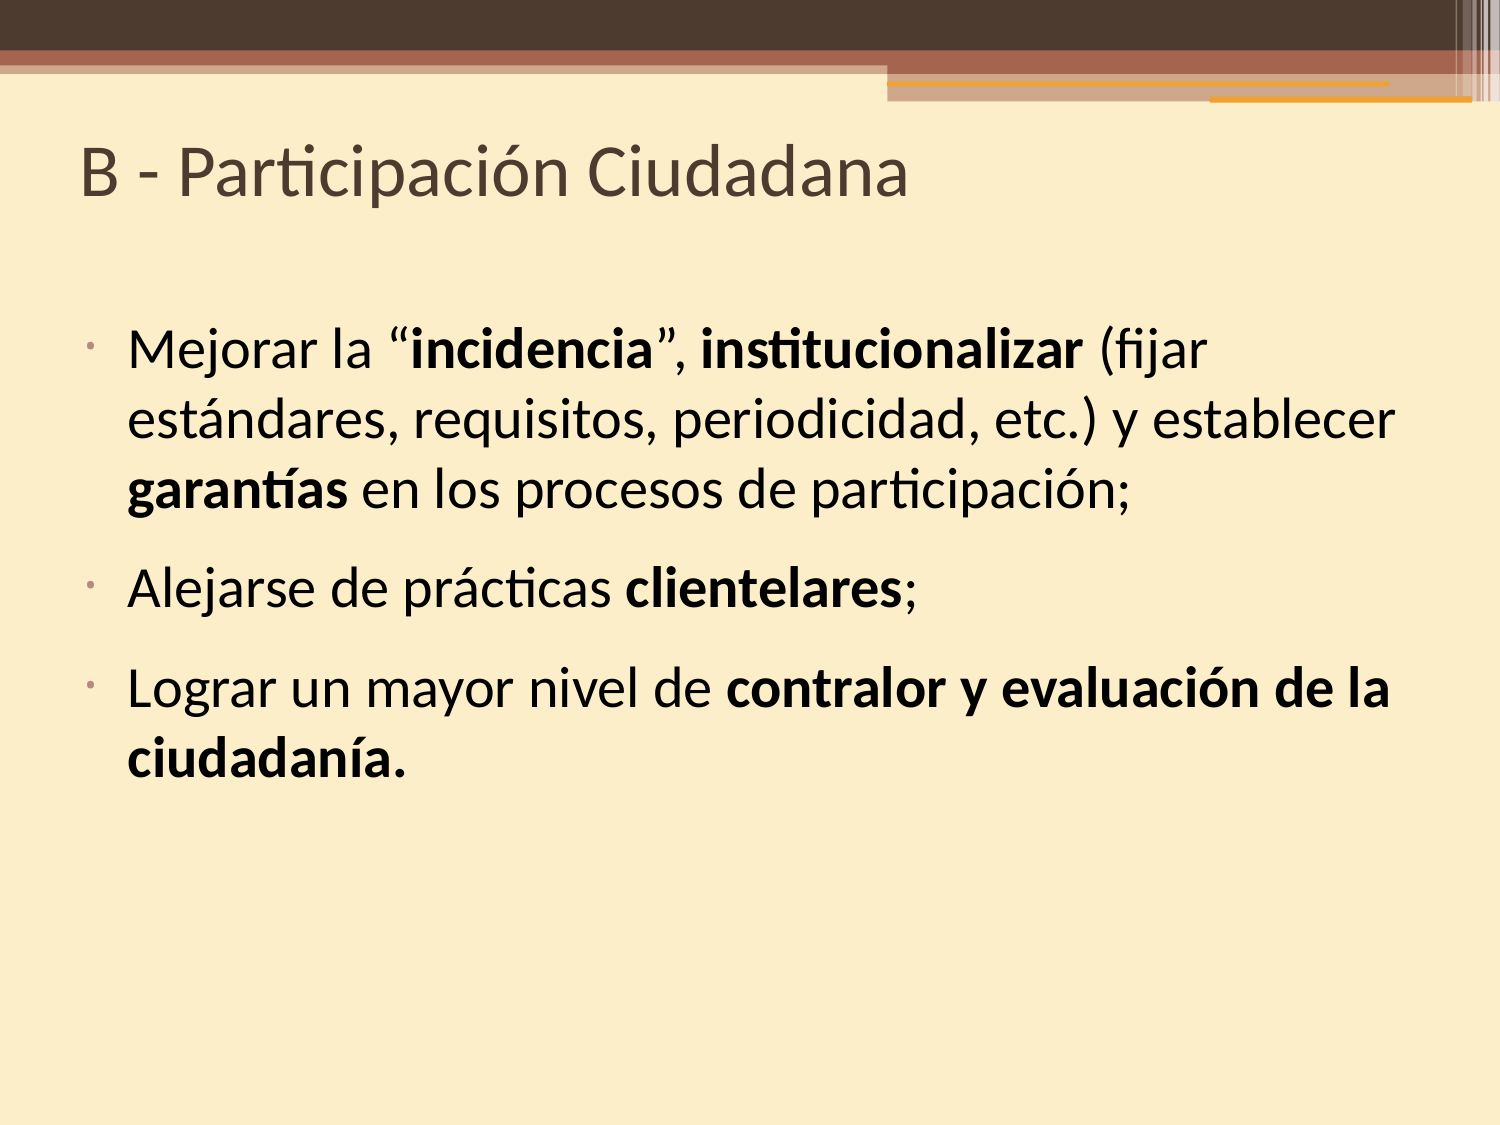

# B - Participación Ciudadana
Mejorar la “incidencia”, institucionalizar (fijar estándares, requisitos, periodicidad, etc.) y establecer garantías en los procesos de participación;
Alejarse de prácticas clientelares;
Lograr un mayor nivel de contralor y evaluación de la ciudadanía.